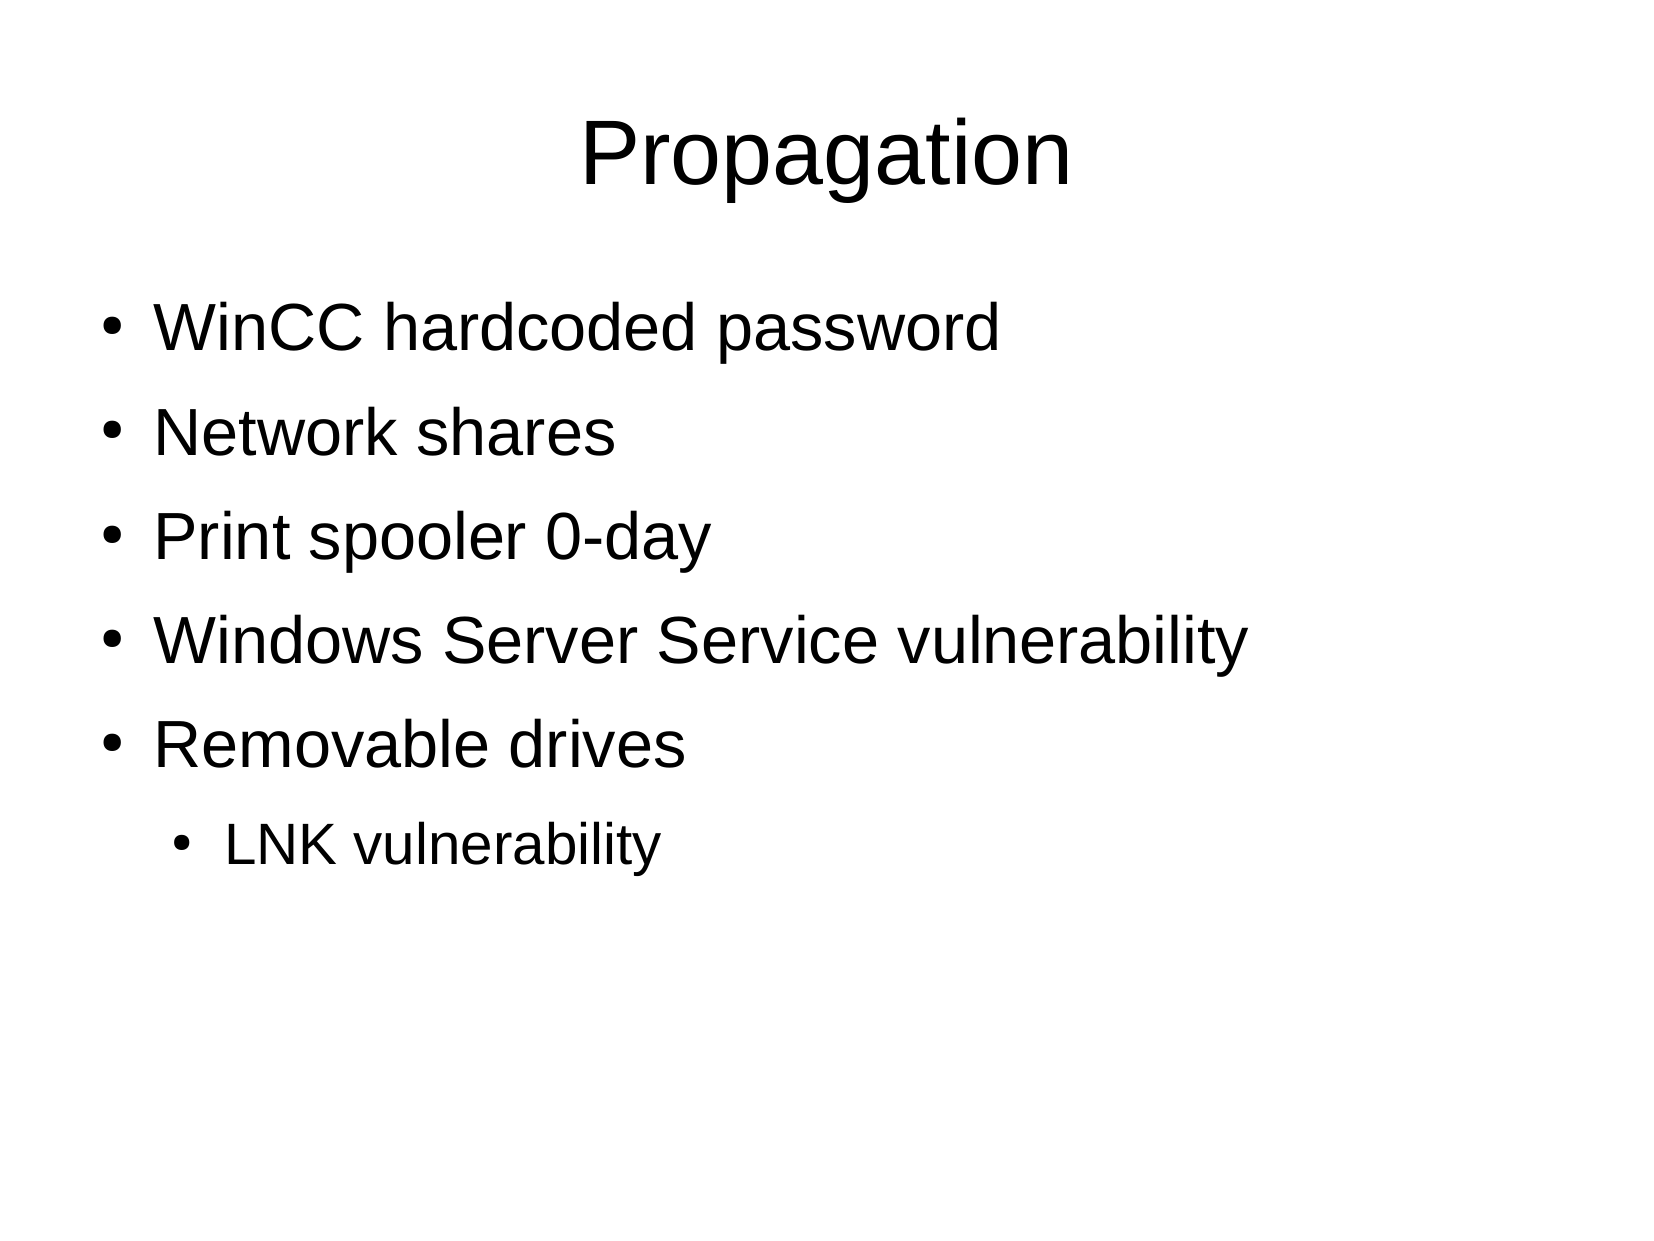

# Propagation
WinCC hardcoded password
Network shares
Print spooler 0-day
Windows Server Service vulnerability
Removable drives
LNK vulnerability